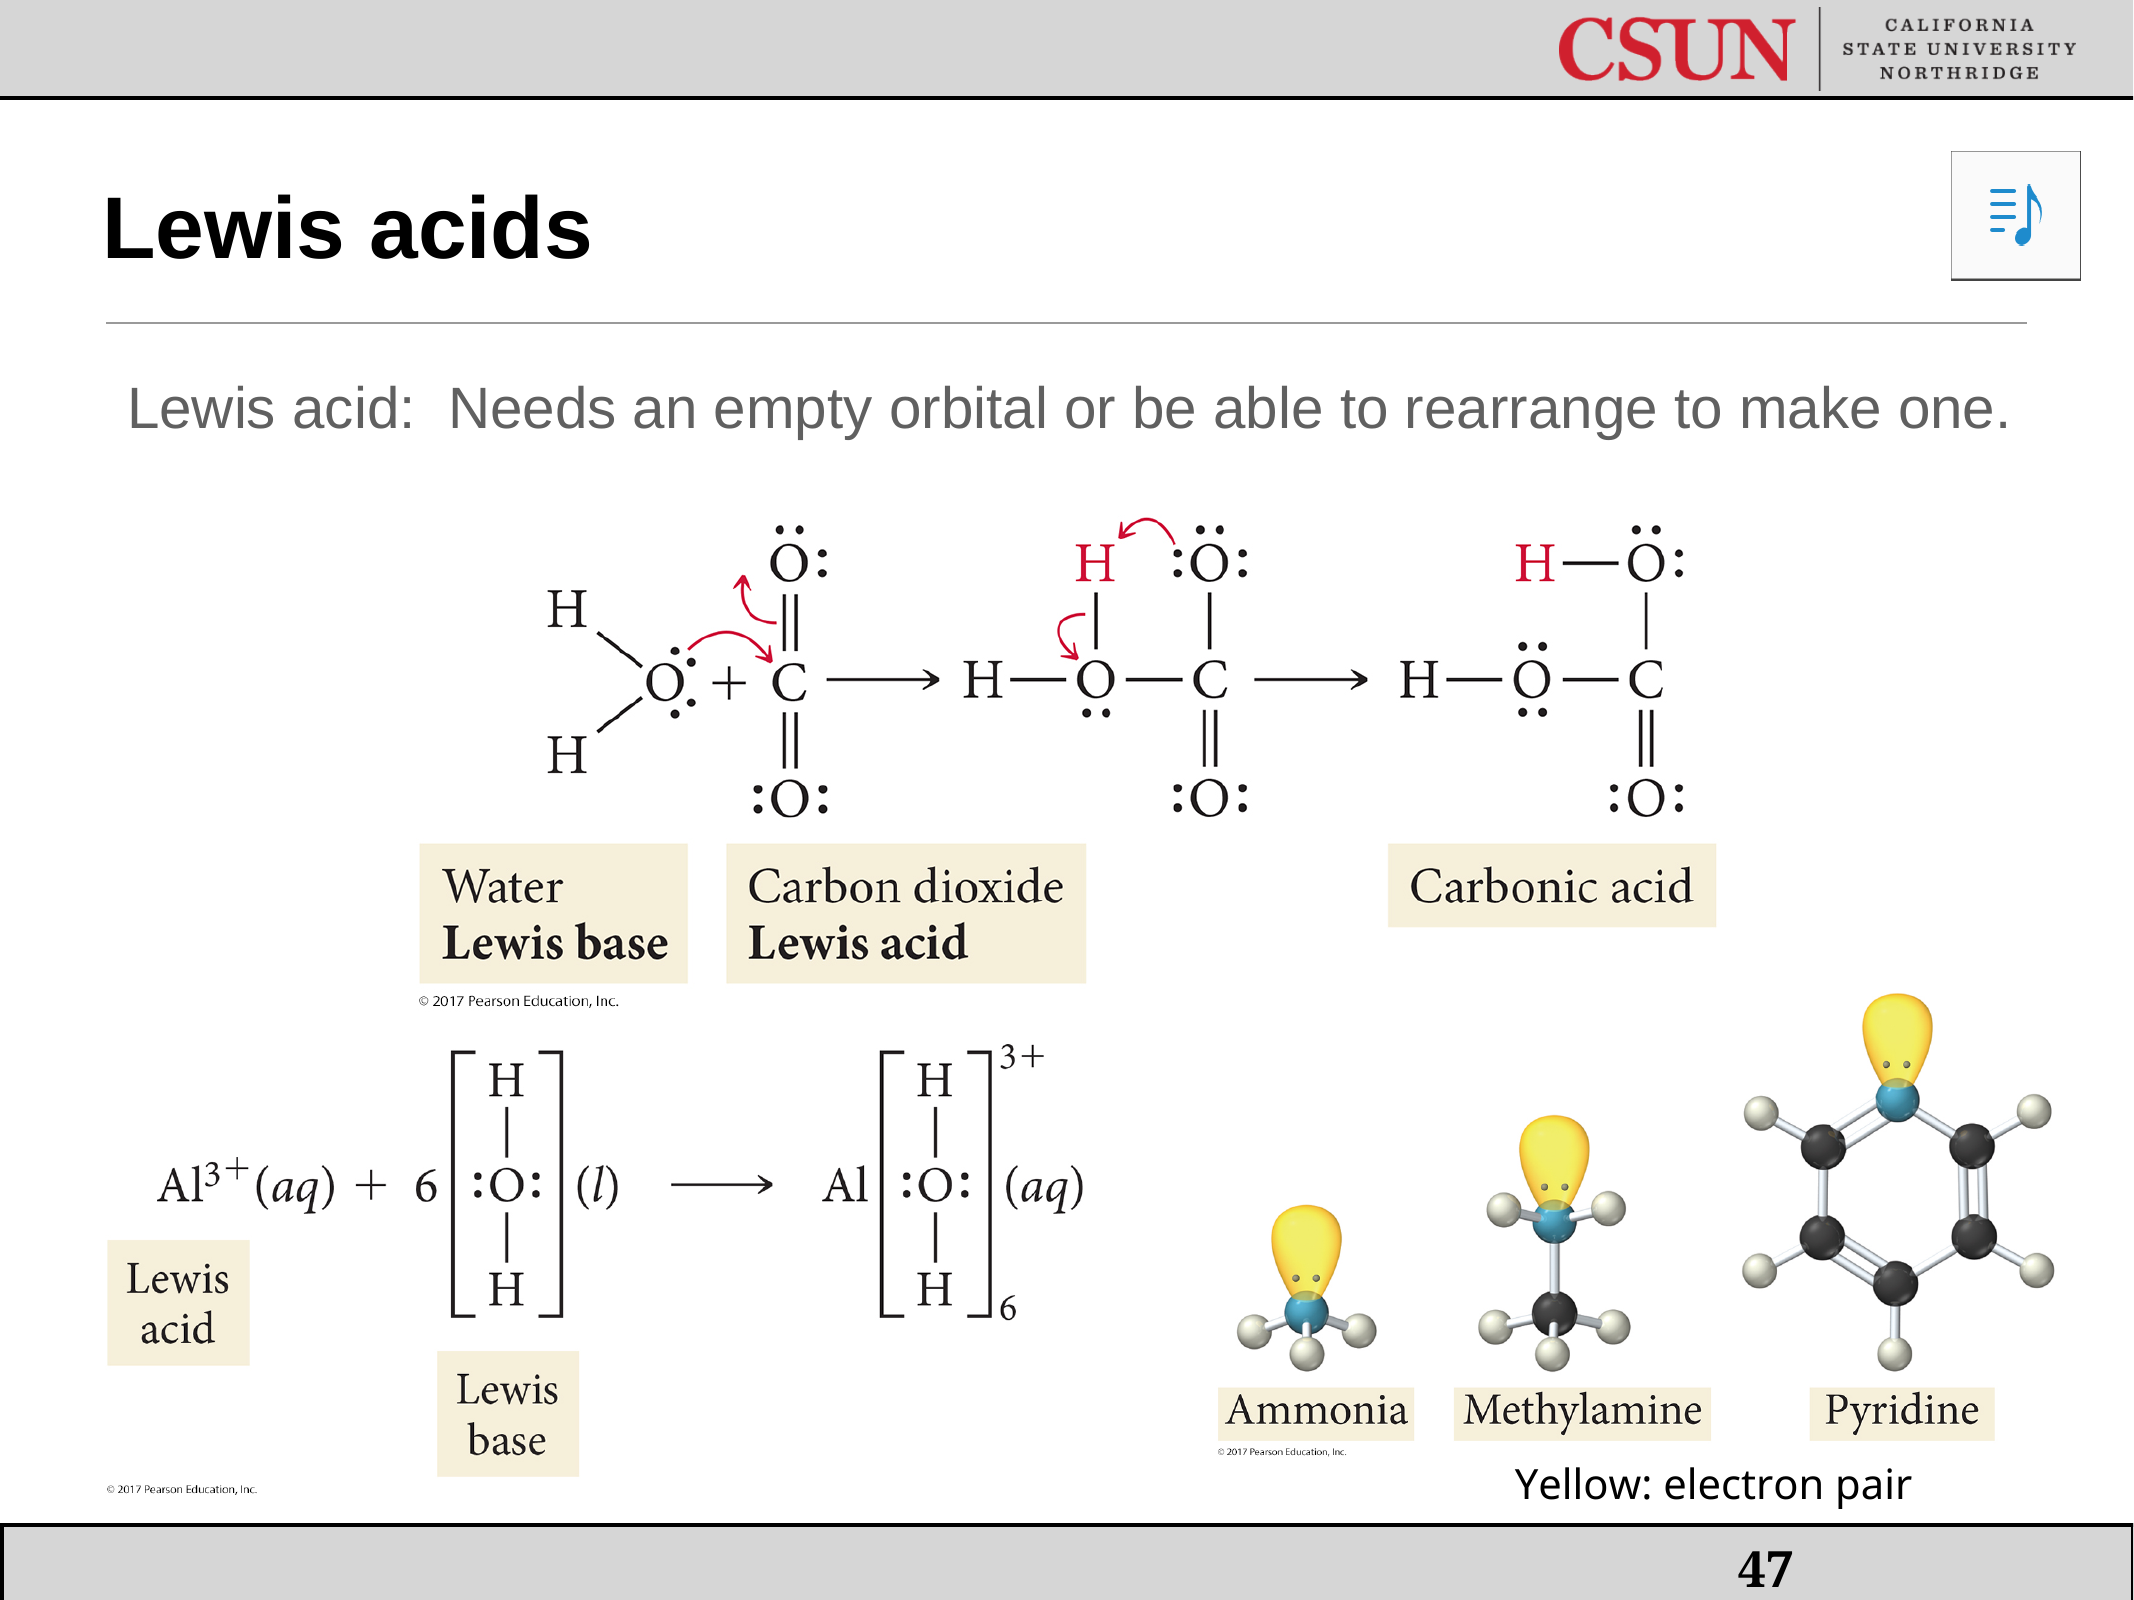

# Lewis acids
Lewis acid: Needs an empty orbital or be able to rearrange to make one.
Yellow: electron pair
47